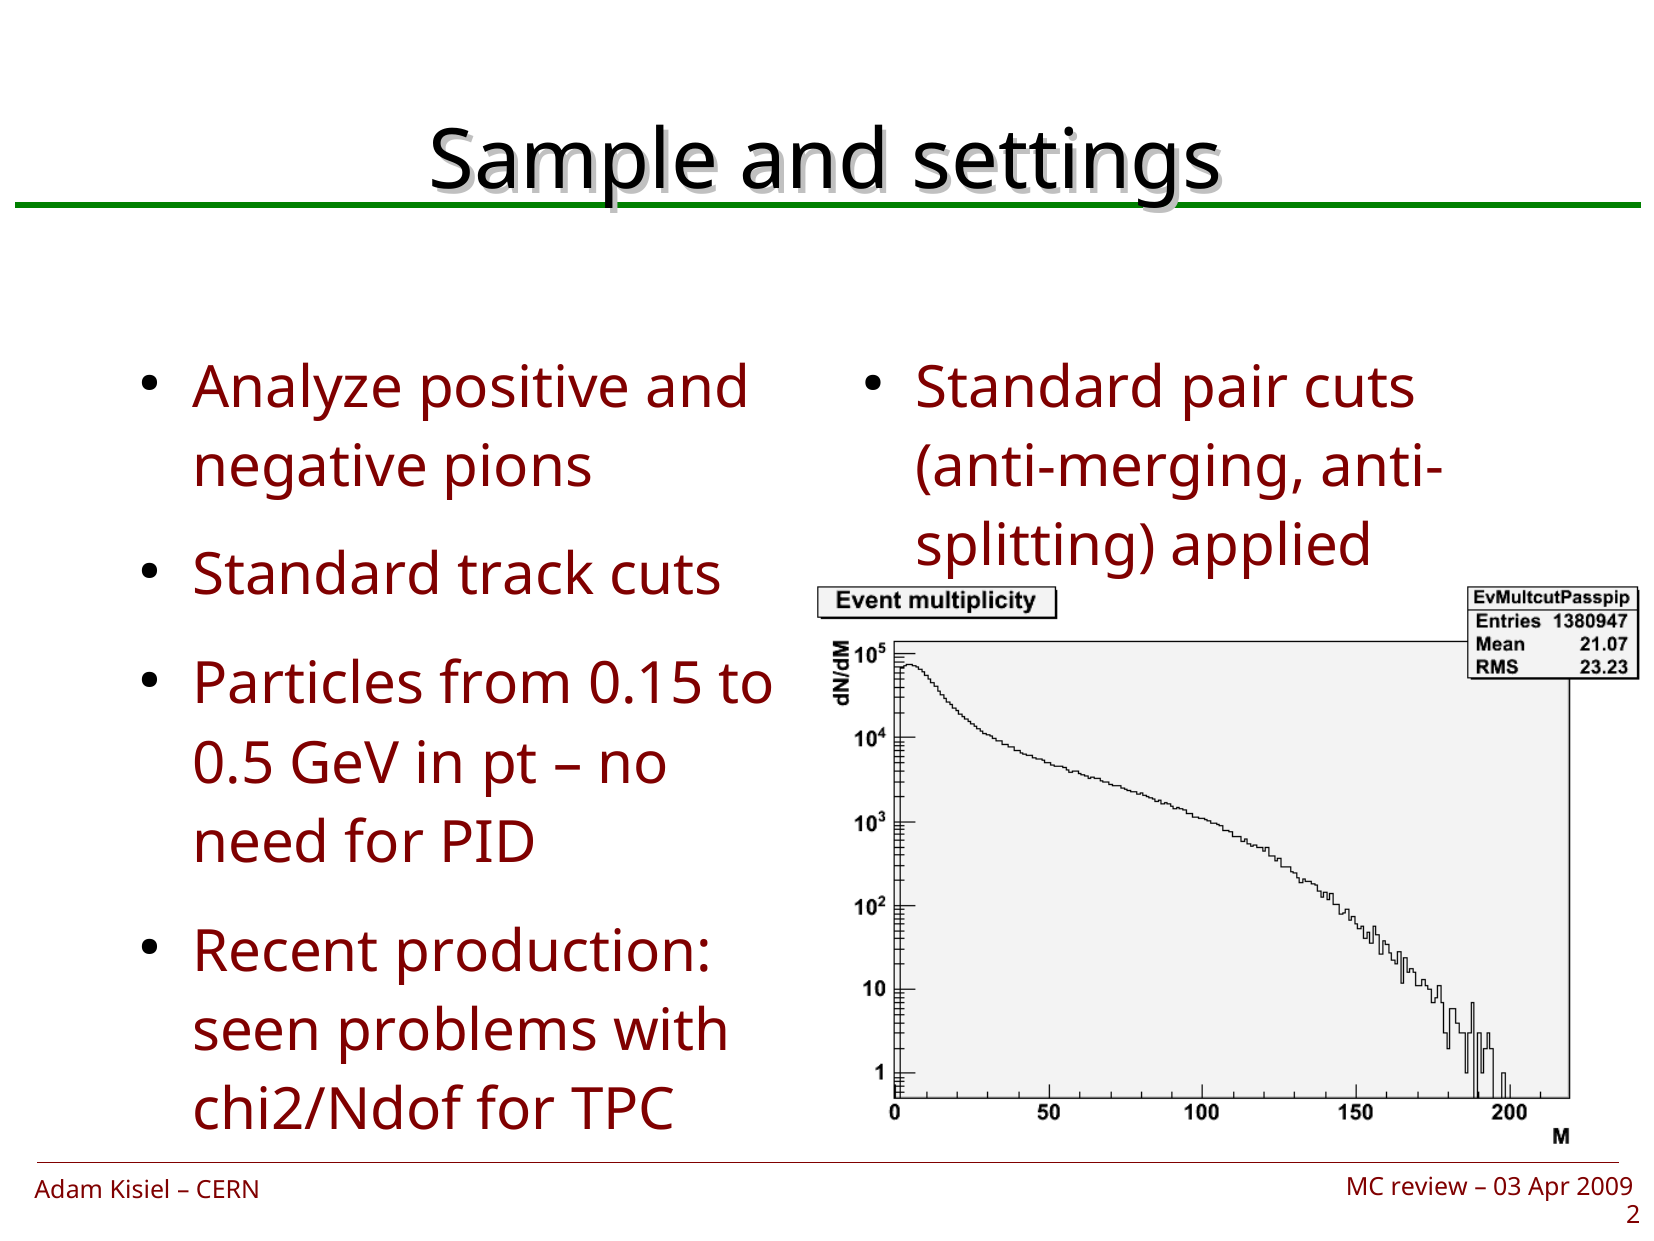

# Sample and settings
Analyze positive and negative pions
Standard track cuts
Particles from 0.15 to 0.5 GeV in pt – no need for PID
Recent production: seen problems with chi2/Ndof for TPC
Standard pair cuts (anti-merging, anti-splitting) applied